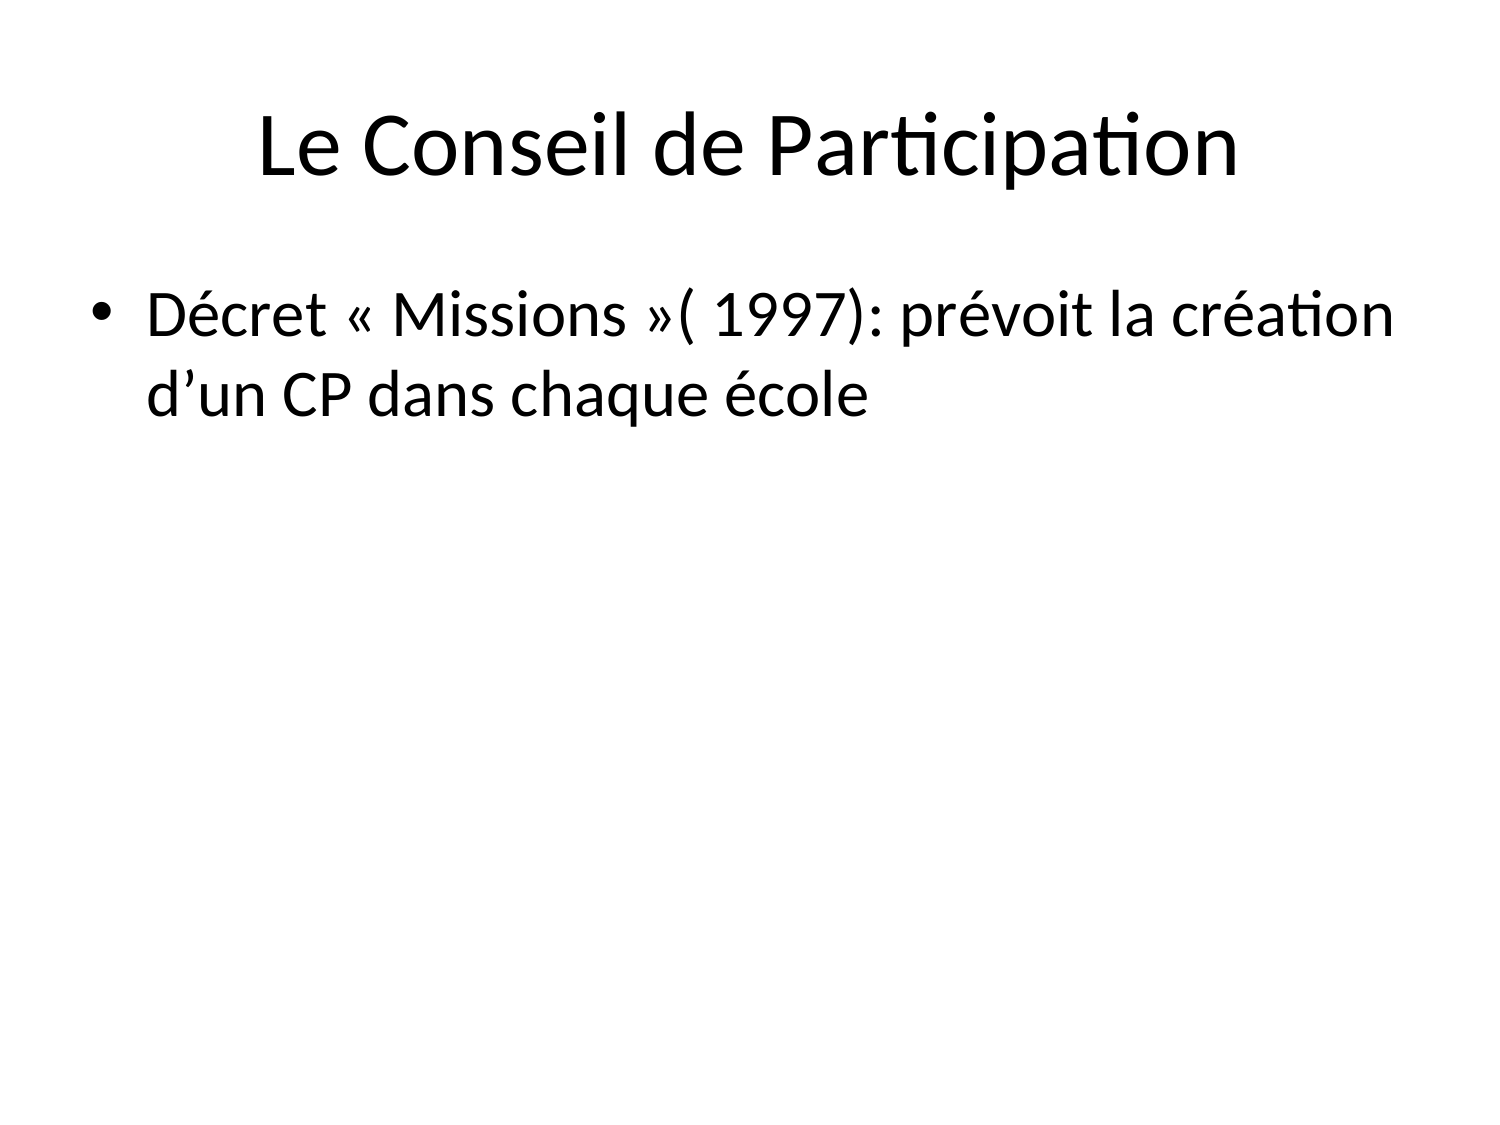

# Le Conseil de Participation
Décret « Missions »( 1997): prévoit la création d’un CP dans chaque école